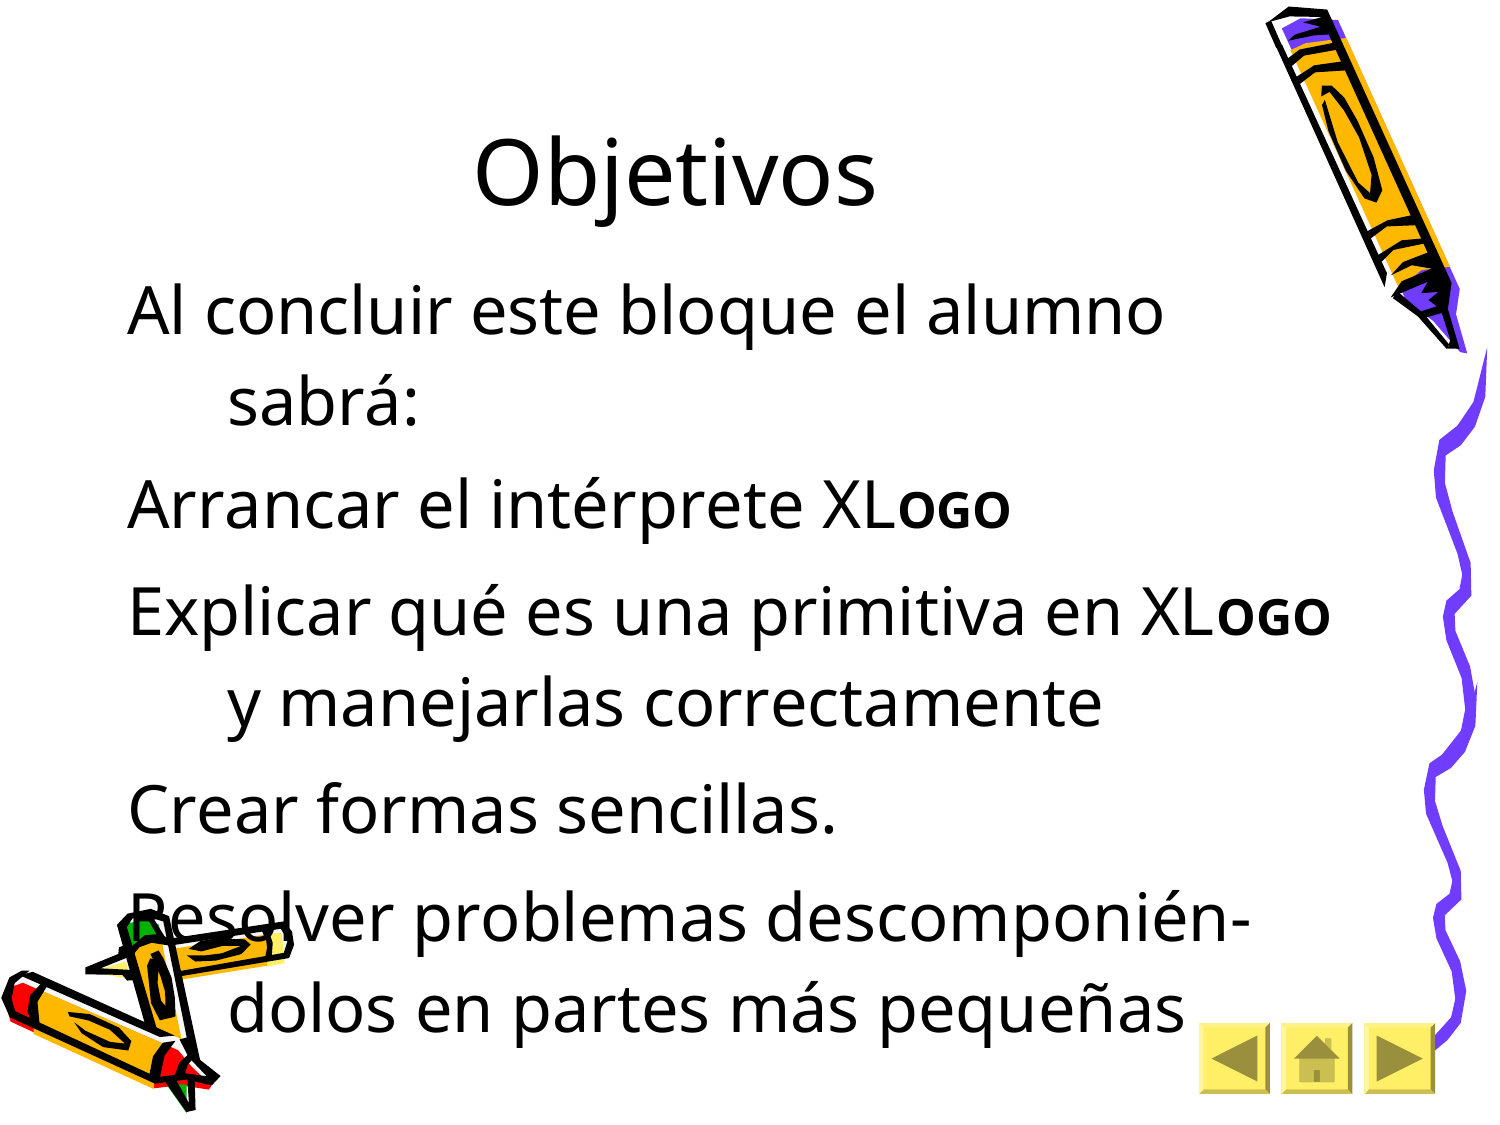

# Objetivos
Al concluir este bloque el alumno sabrá:
Arrancar el intérprete XLOGO
Explicar qué es una primitiva en XLOGO y manejarlas correctamente
Crear formas sencillas.
Resolver problemas descomponién-dolos en partes más pequeñas